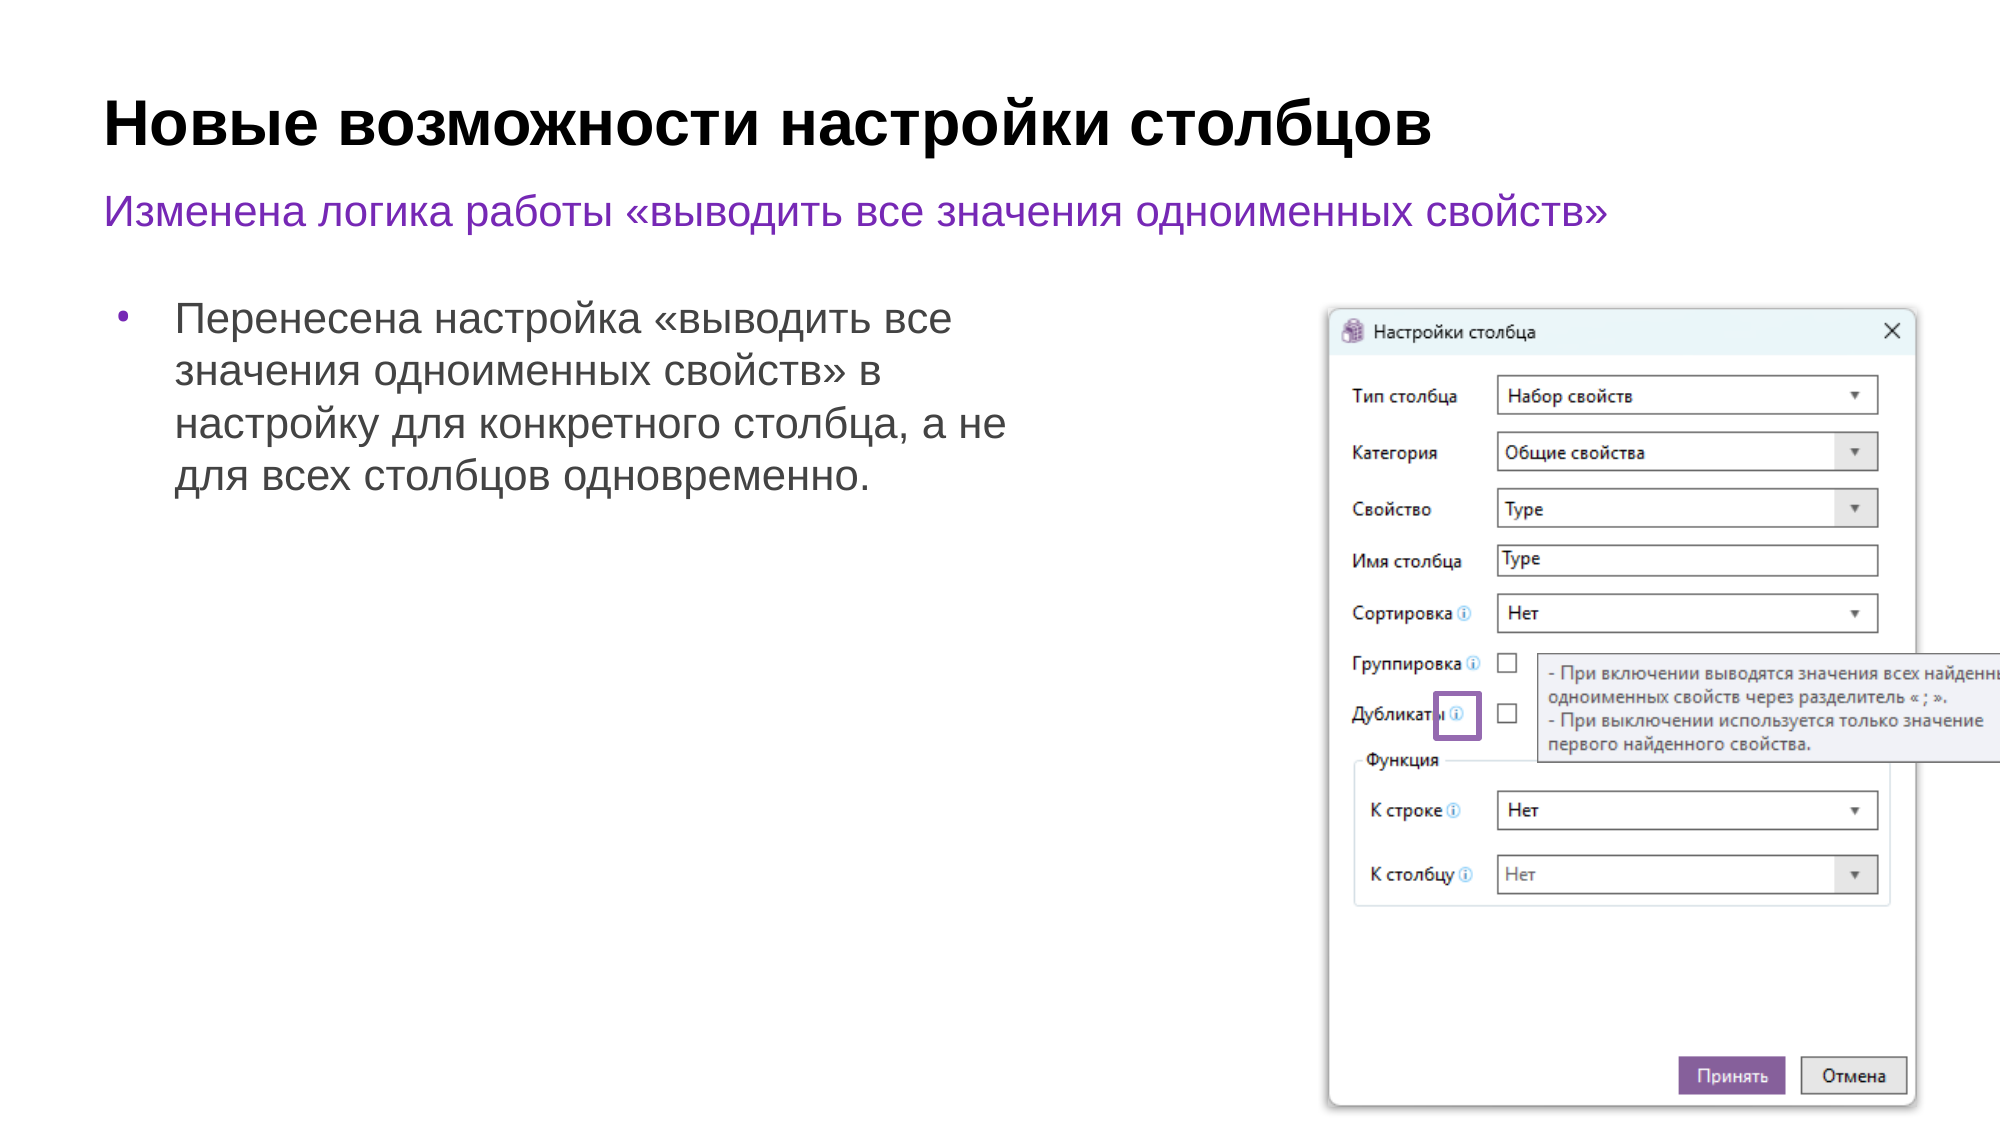

Новые возможности настройки столбцов
Изменена логика работы «выводить все значения одноименных свойств»
Перенесена настройка «выводить все значения одноименных свойств» в настройку для конкретного столбца, а не для всех столбцов одновременно.